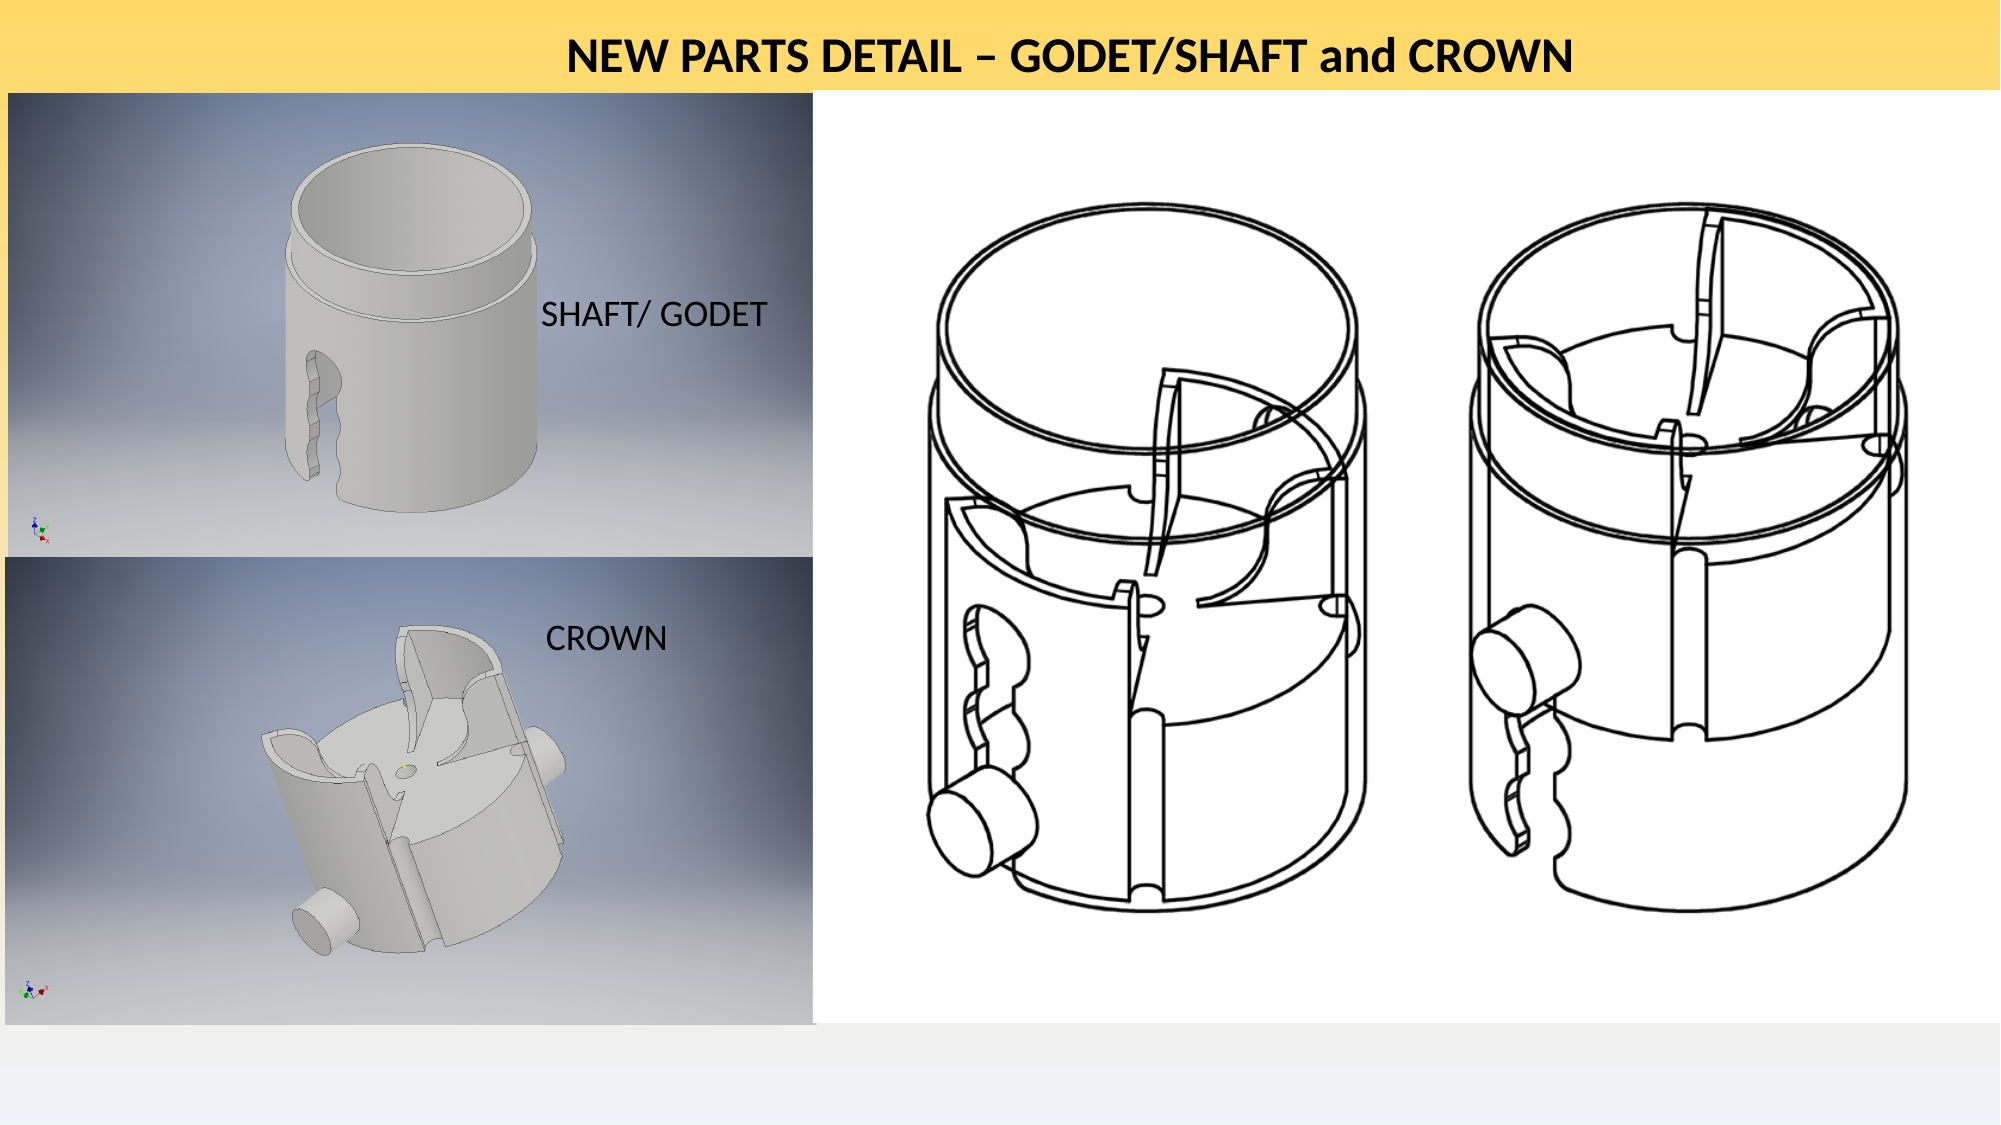

NEW PARTS DETAIL – GODET/SHAFT and CROWN
 SHAFT/ GODET
CROWN